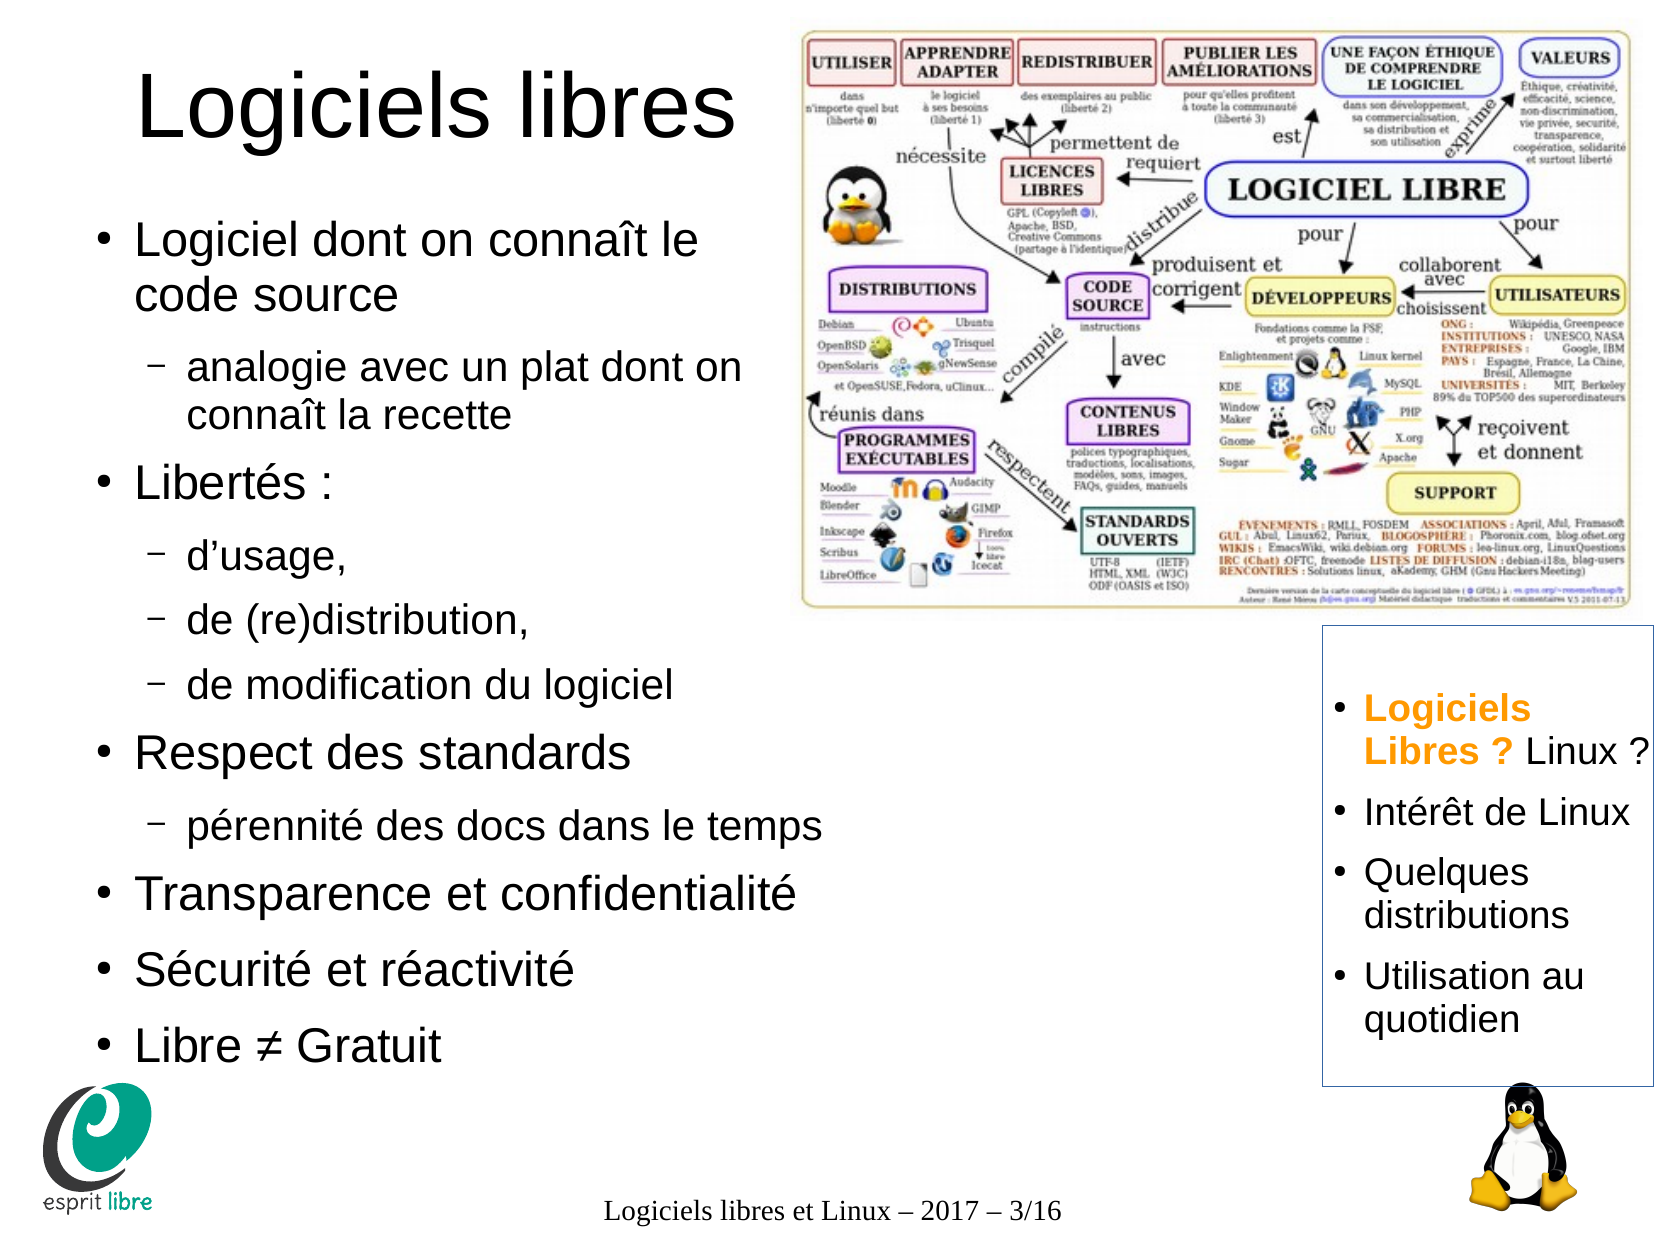

# Logiciels libres
Logiciel dont on connaît le
code source
analogie avec un plat dont on
connaît la recette
Libertés :
d’usage,
de (re)distribution,
de modification du logiciel
Respect des standards
pérennité des docs dans le temps
Transparence et confidentialité
Sécurité et réactivité
Libre ≠ Gratuit
Logiciels Libres ? Linux ?
Intérêt de Linux
Quelques distributions
Utilisation au quotidien